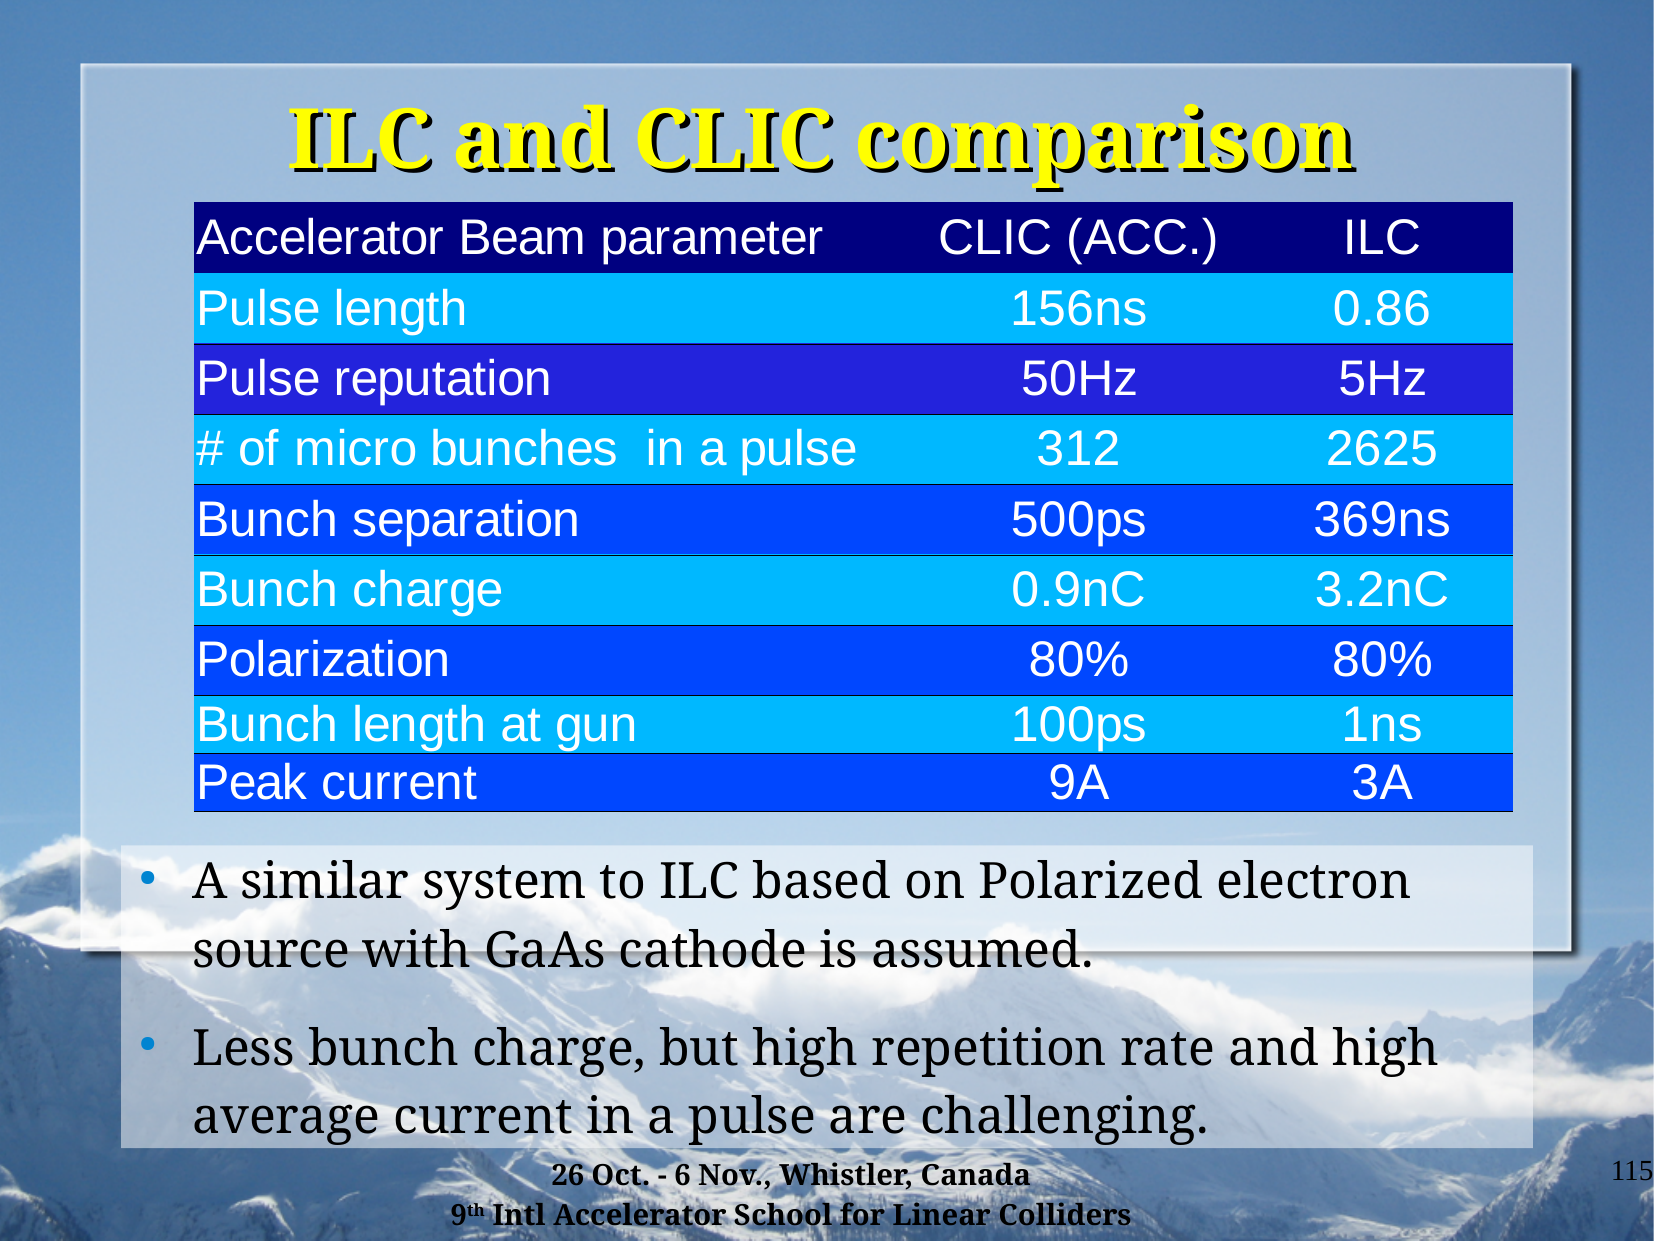

# ILC and CLIC comparison
A similar system to ILC based on Polarized electron source with GaAs cathode is assumed.
Less bunch charge, but high repetition rate and high average current in a pulse are challenging.
115